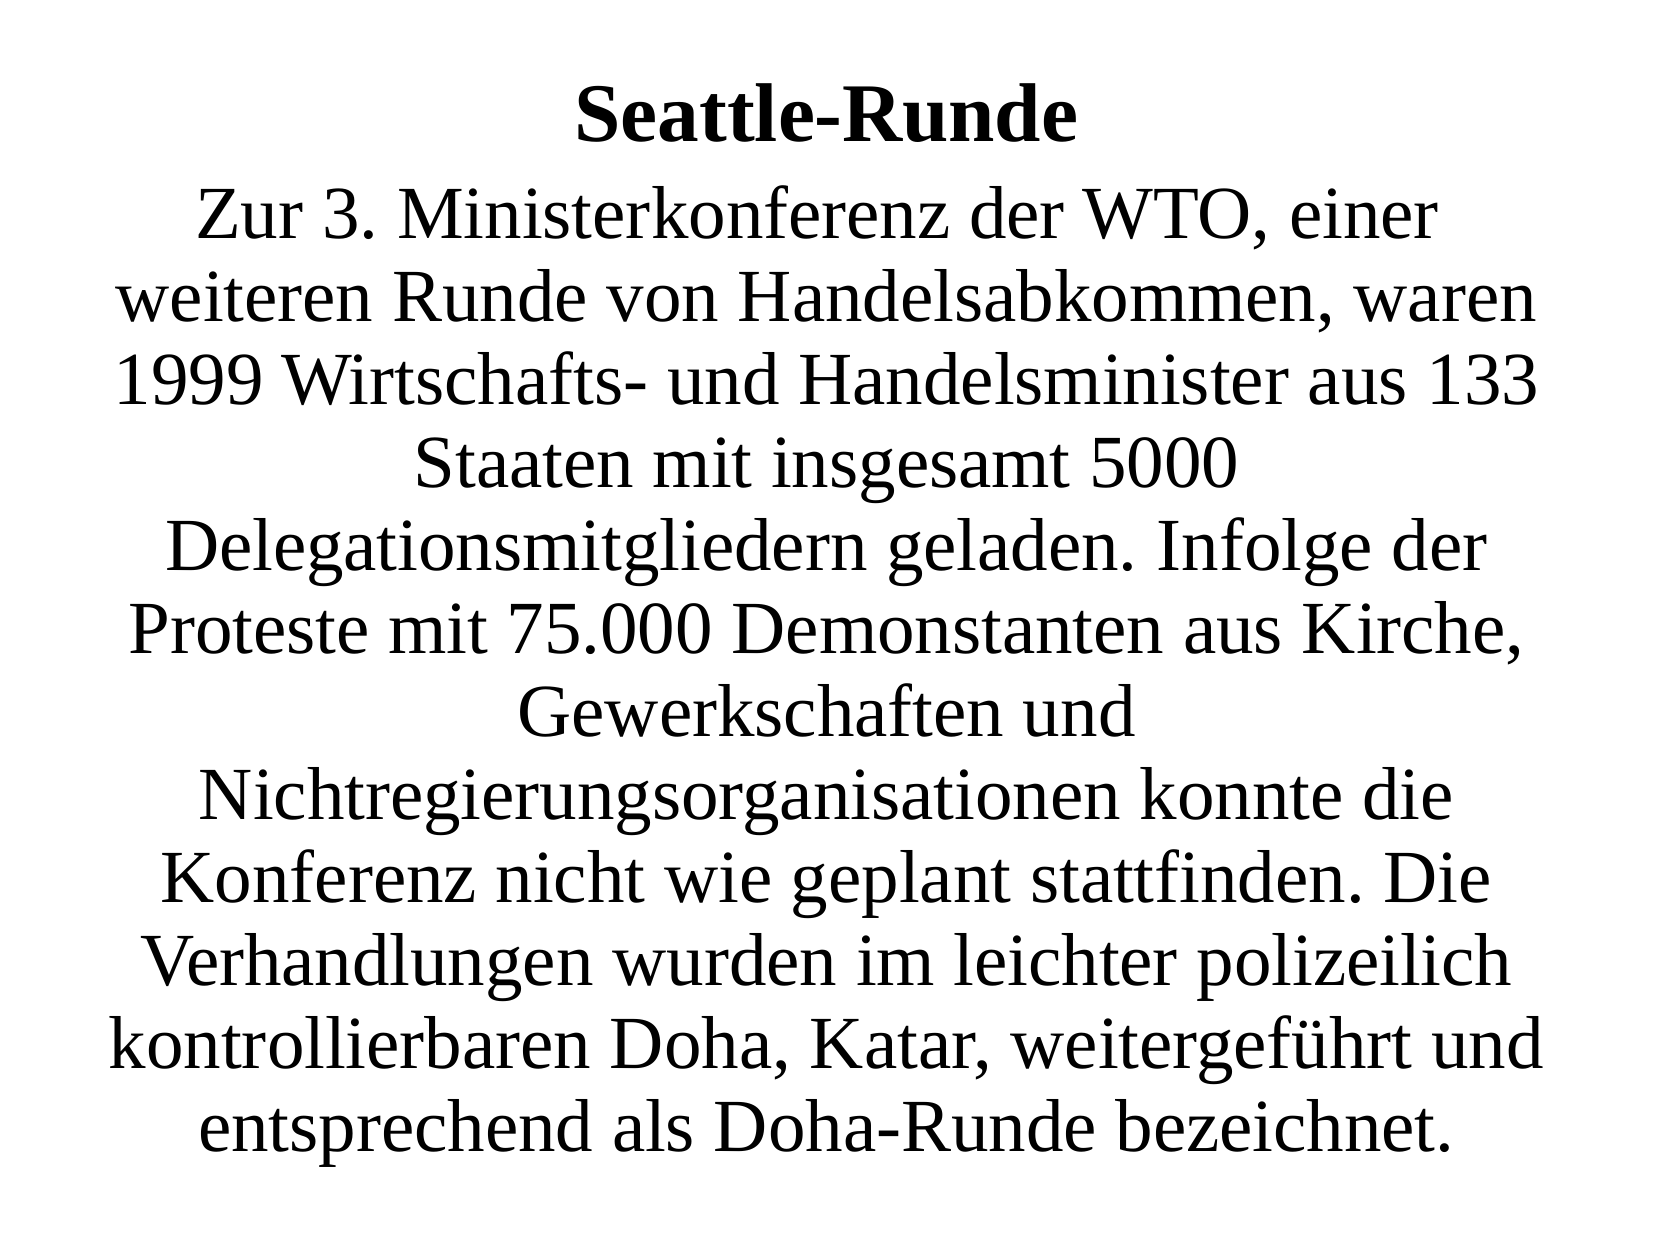

Seattle-Runde
Zur 3. Ministerkonferenz der WTO, einer weiteren Runde von Handelsabkommen, waren 1999 Wirtschafts- und Handelsminister aus 133 Staaten mit insgesamt 5000 Delegationsmitgliedern geladen. Infolge der Proteste mit 75.000 Demonstanten aus Kirche, Gewerkschaften und Nichtregierungsorganisationen konnte die Konferenz nicht wie geplant stattfinden. Die Verhandlungen wurden im leichter polizeilich kontrollierbaren Doha, Katar, weitergeführt und entsprechend als Doha-Runde bezeichnet.